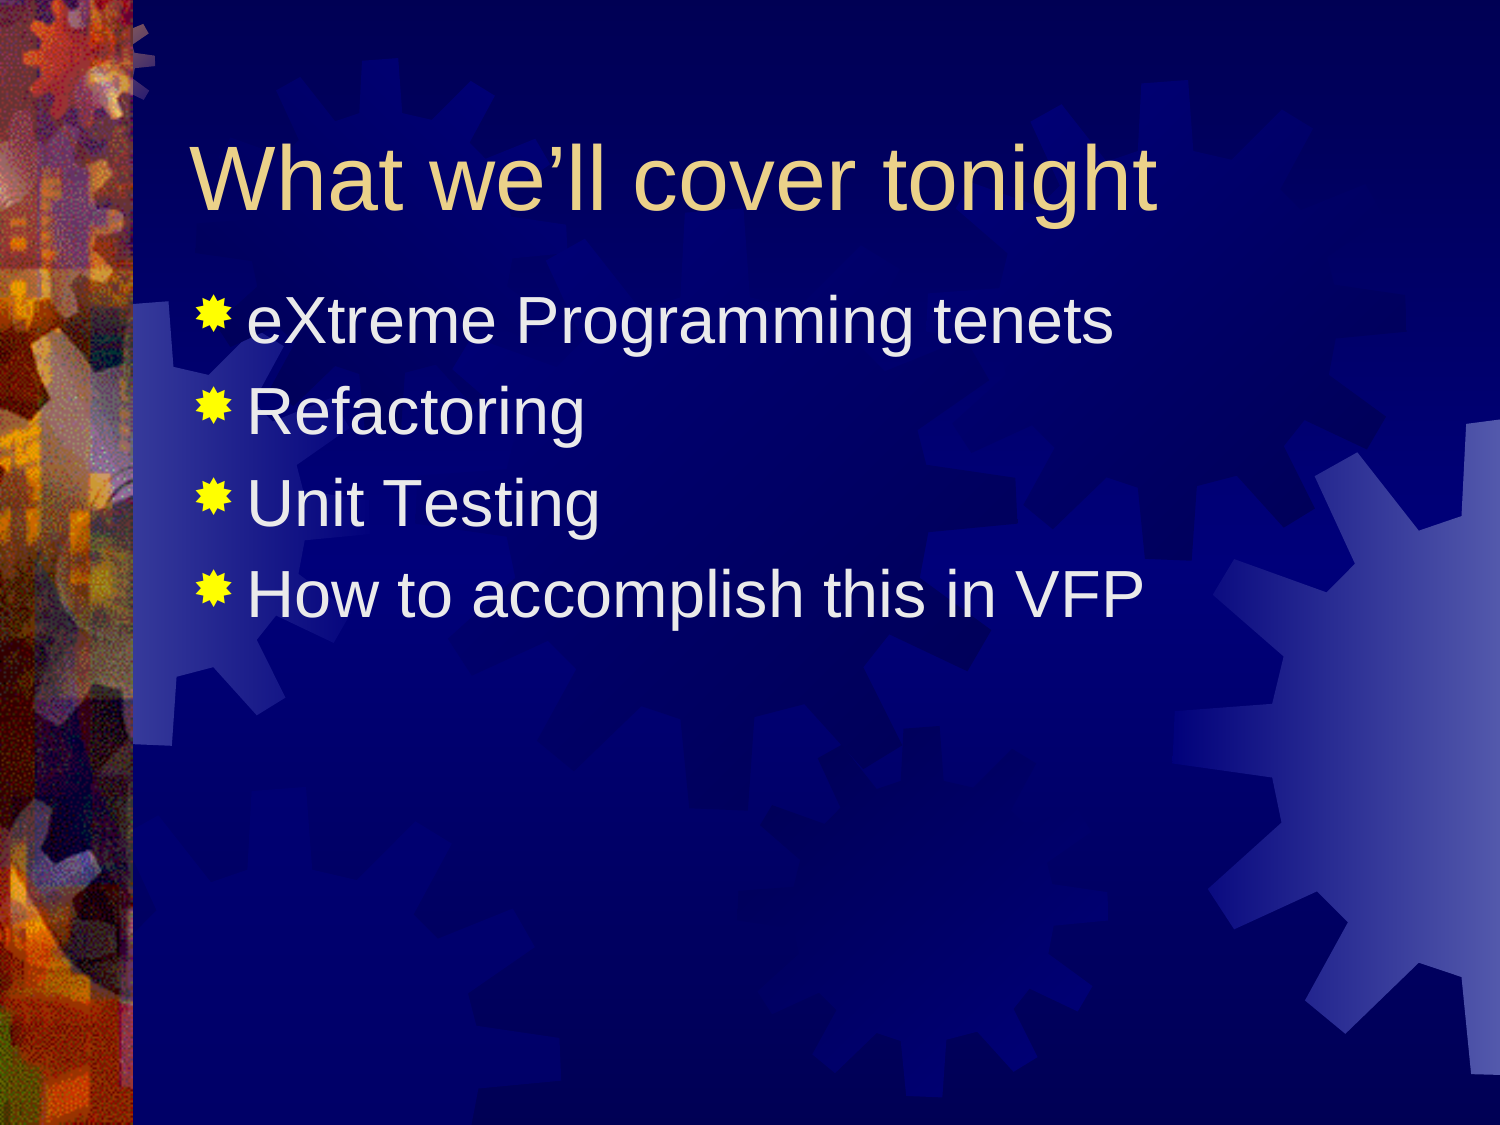

# What we’ll cover tonight
eXtreme Programming tenets
Refactoring
Unit Testing
How to accomplish this in VFP